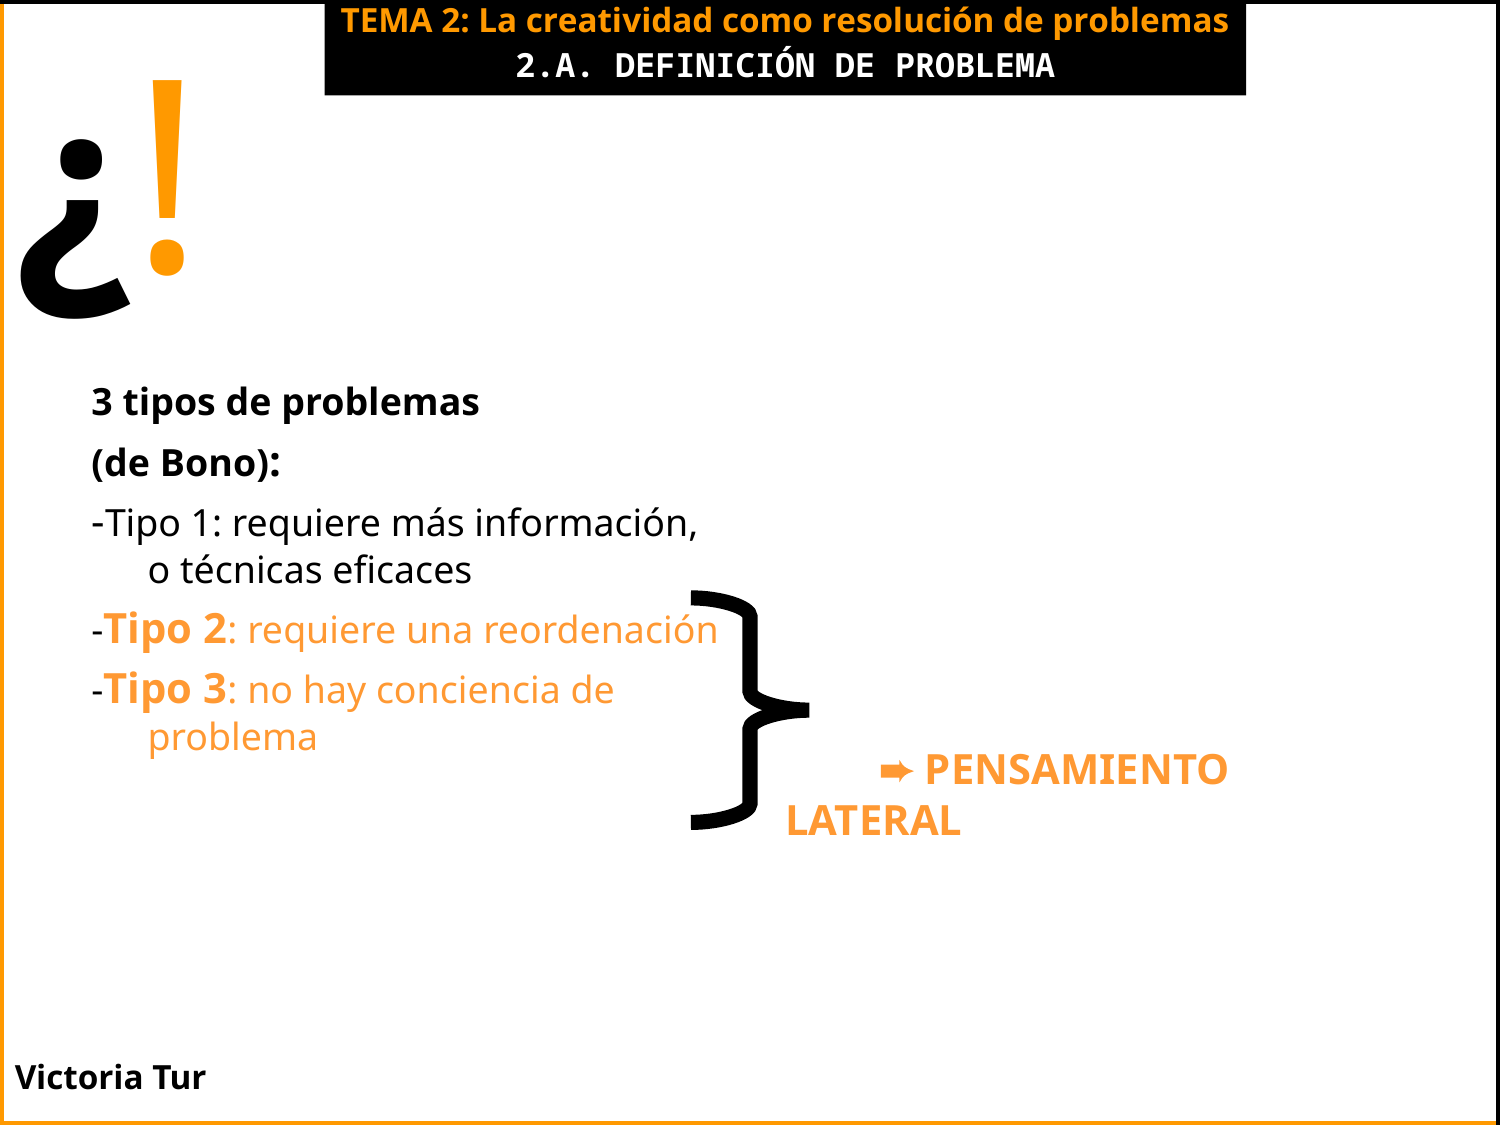

# 3 tipos de problemas
(de Bono):
-Tipo 1: requiere más información, o técnicas eficaces
-Tipo 2: requiere una reordenación
-Tipo 3: no hay conciencia de problema
		 PENSAMIENTO LATERAL